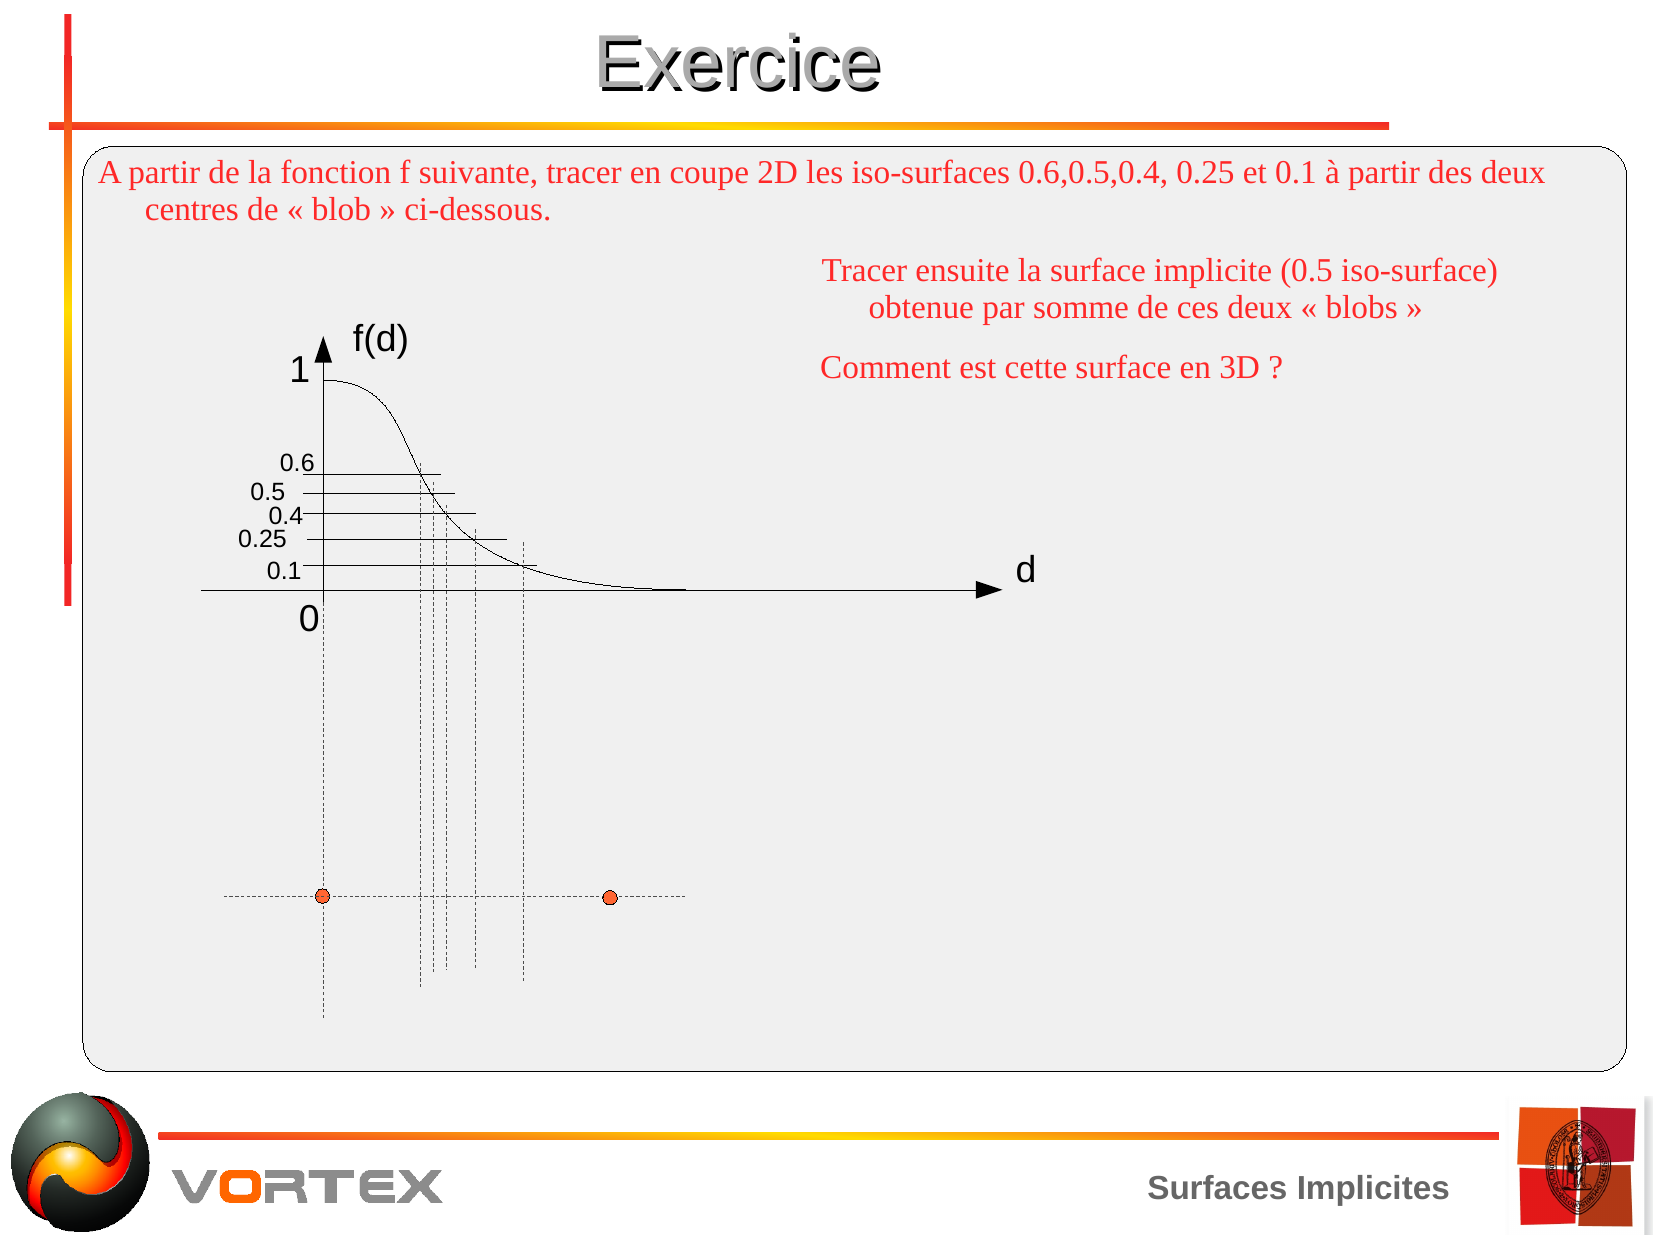

# Exercice
A partir de la fonction f suivante, tracer en coupe 2D les iso-surfaces 0.6,0.5,0.4, 0.25 et 0.1 à partir des deux centres de « blob » ci-dessous.
Tracer ensuite la surface implicite (0.5 iso-surface) obtenue par somme de ces deux « blobs »
Comment est cette surface en 3D ?
f(d)
1
0.6
0.5
0.4
0.25
d
0.1
0